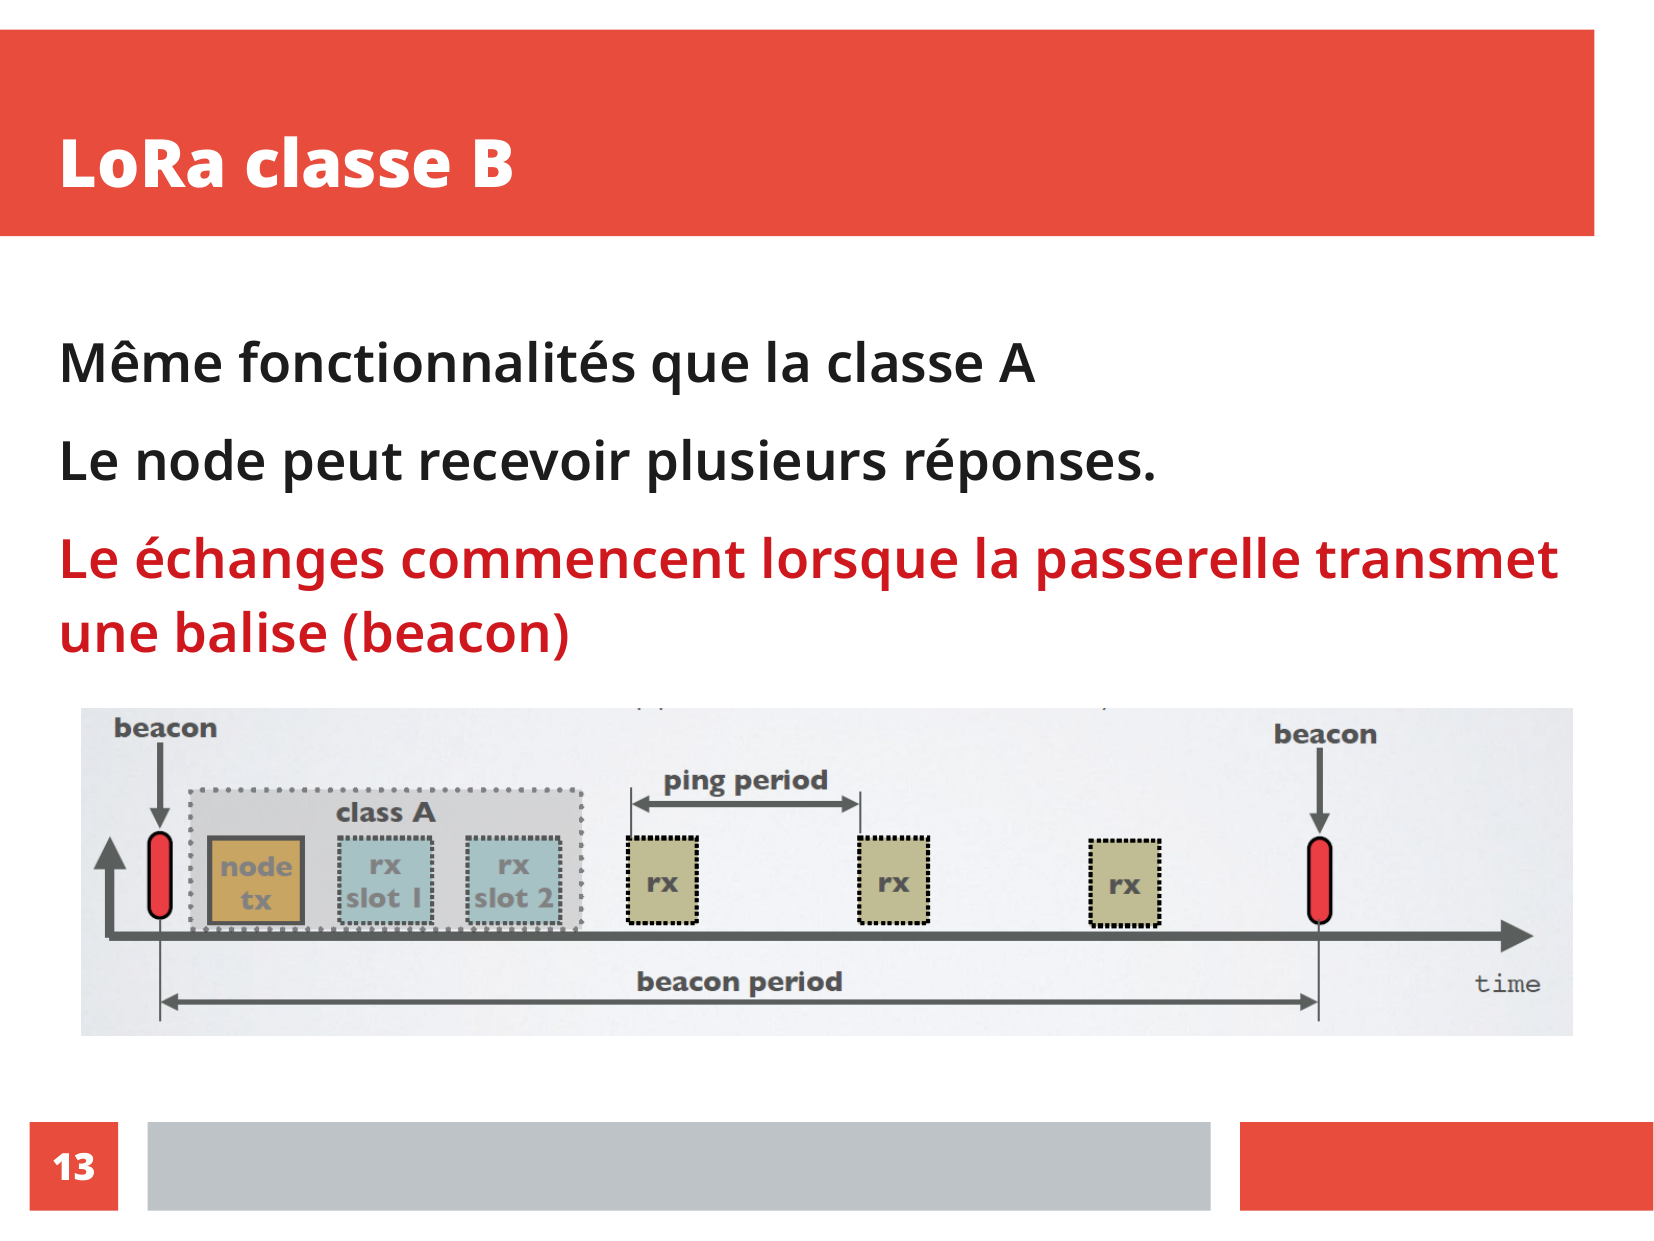

# LoRa classe B
Même fonctionnalités que la classe A
Le node peut recevoir plusieurs réponses.
Le échanges commencent lorsque la passerelle transmet une balise (beacon)
13